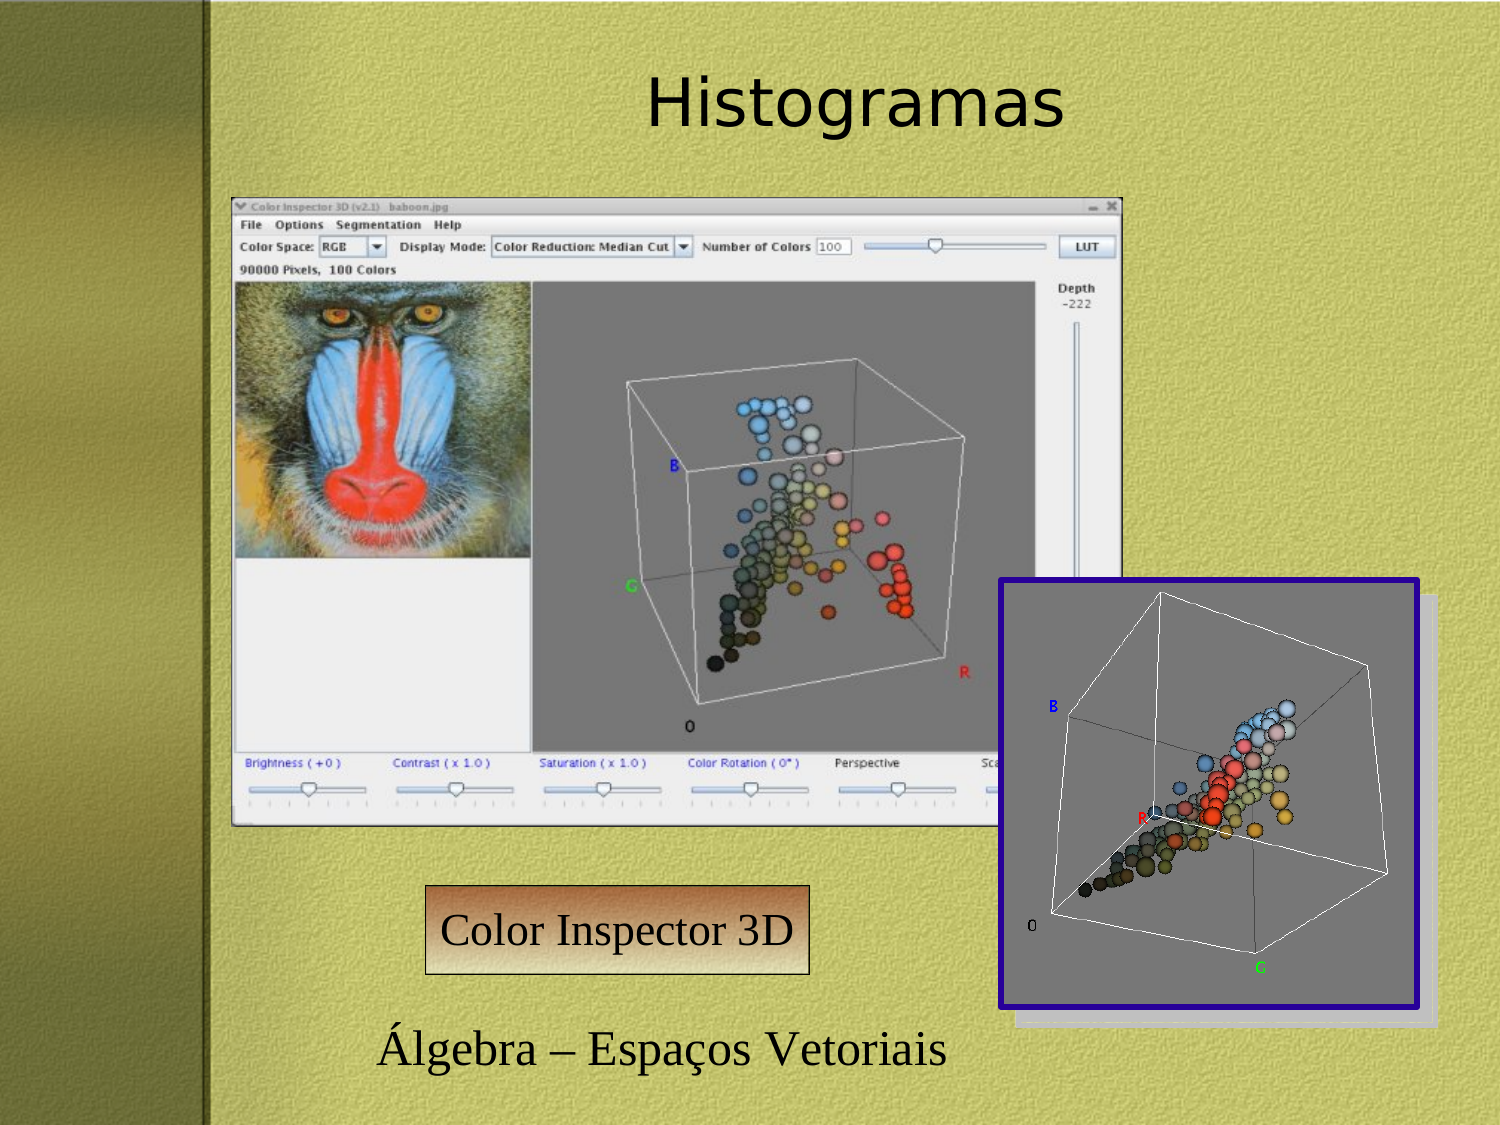

# Histogramas
Color Inspector 3D
Álgebra – Espaços Vetoriais